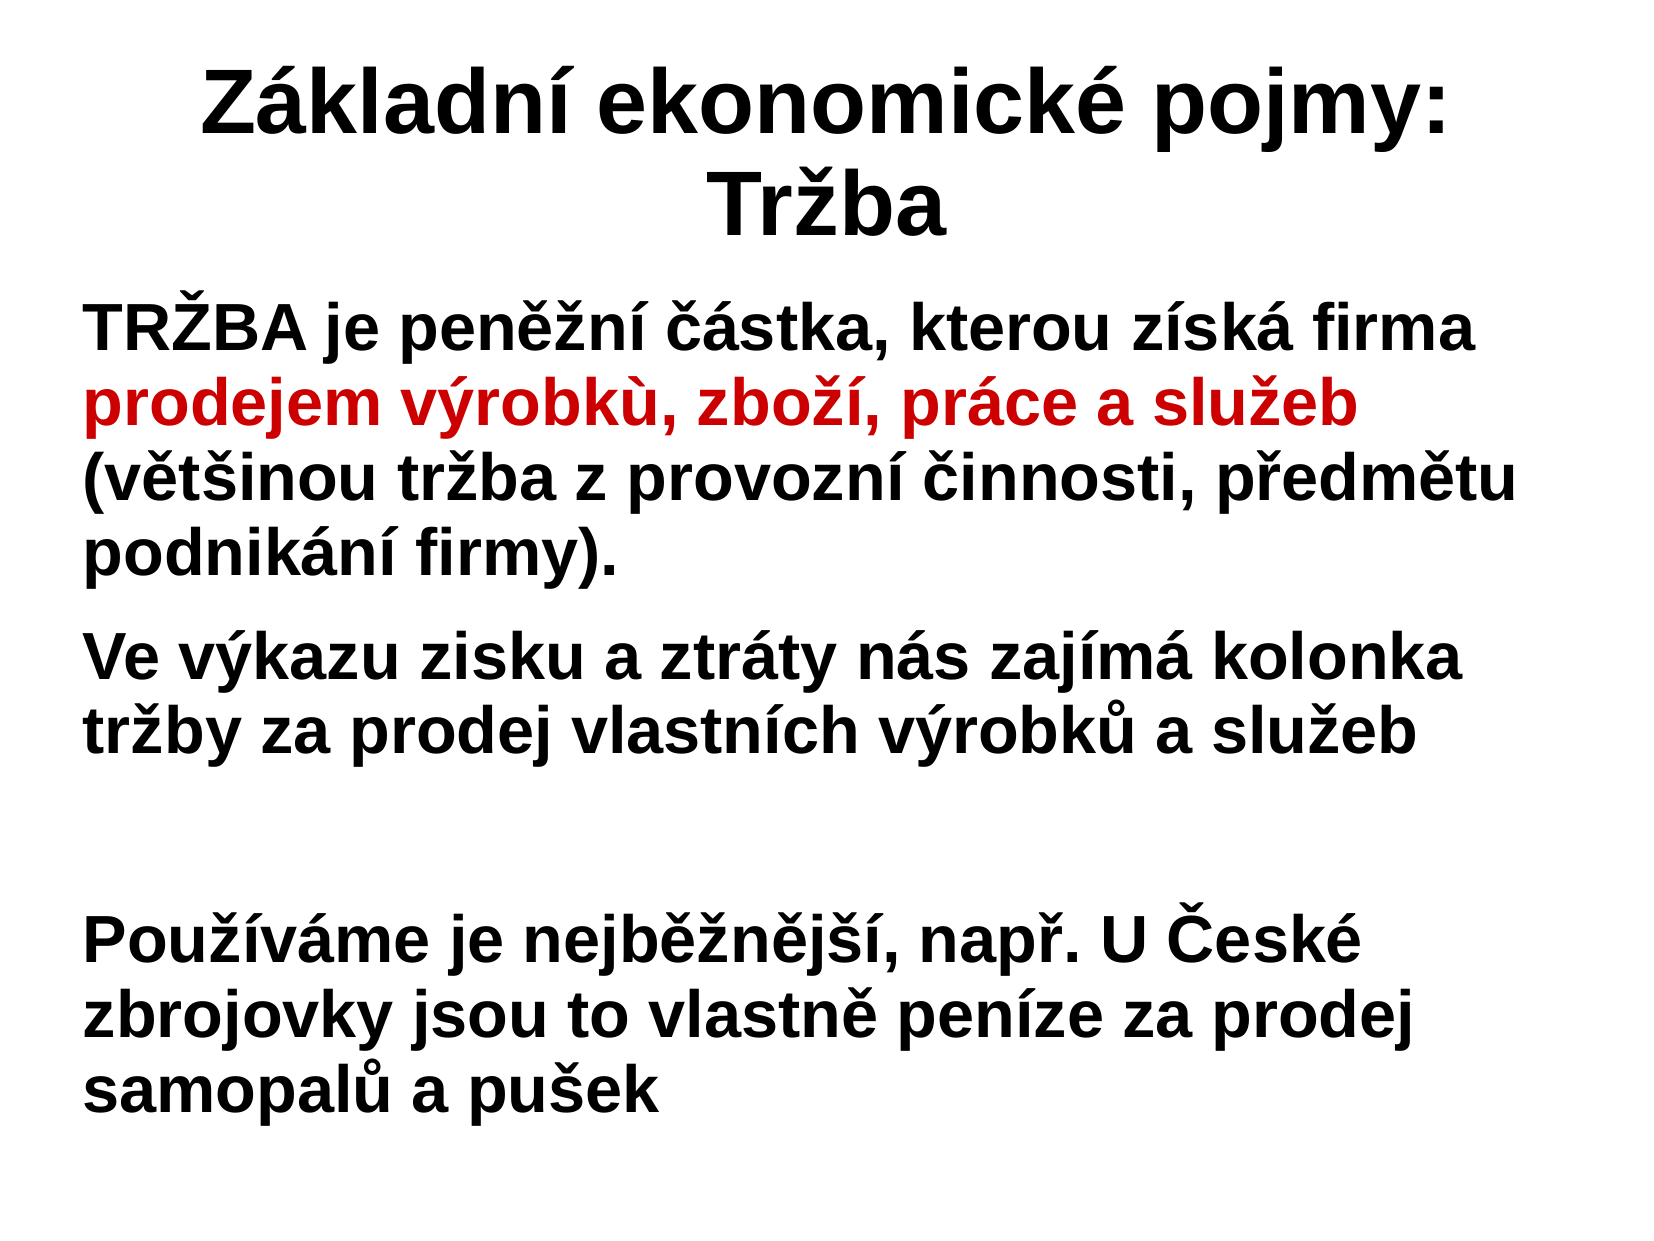

# Základní ekonomické pojmy: Tržba
TRŽBA je peněžní částka, kterou získá firma prodejem výrobkù, zboží, práce a služeb (většinou tržba z provozní činnosti, předmětu podnikání firmy).
Ve výkazu zisku a ztráty nás zajímá kolonka tržby za prodej vlastních výrobků a služeb
Používáme je nejběžnější, např. U České zbrojovky jsou to vlastně peníze za prodej samopalů a pušek